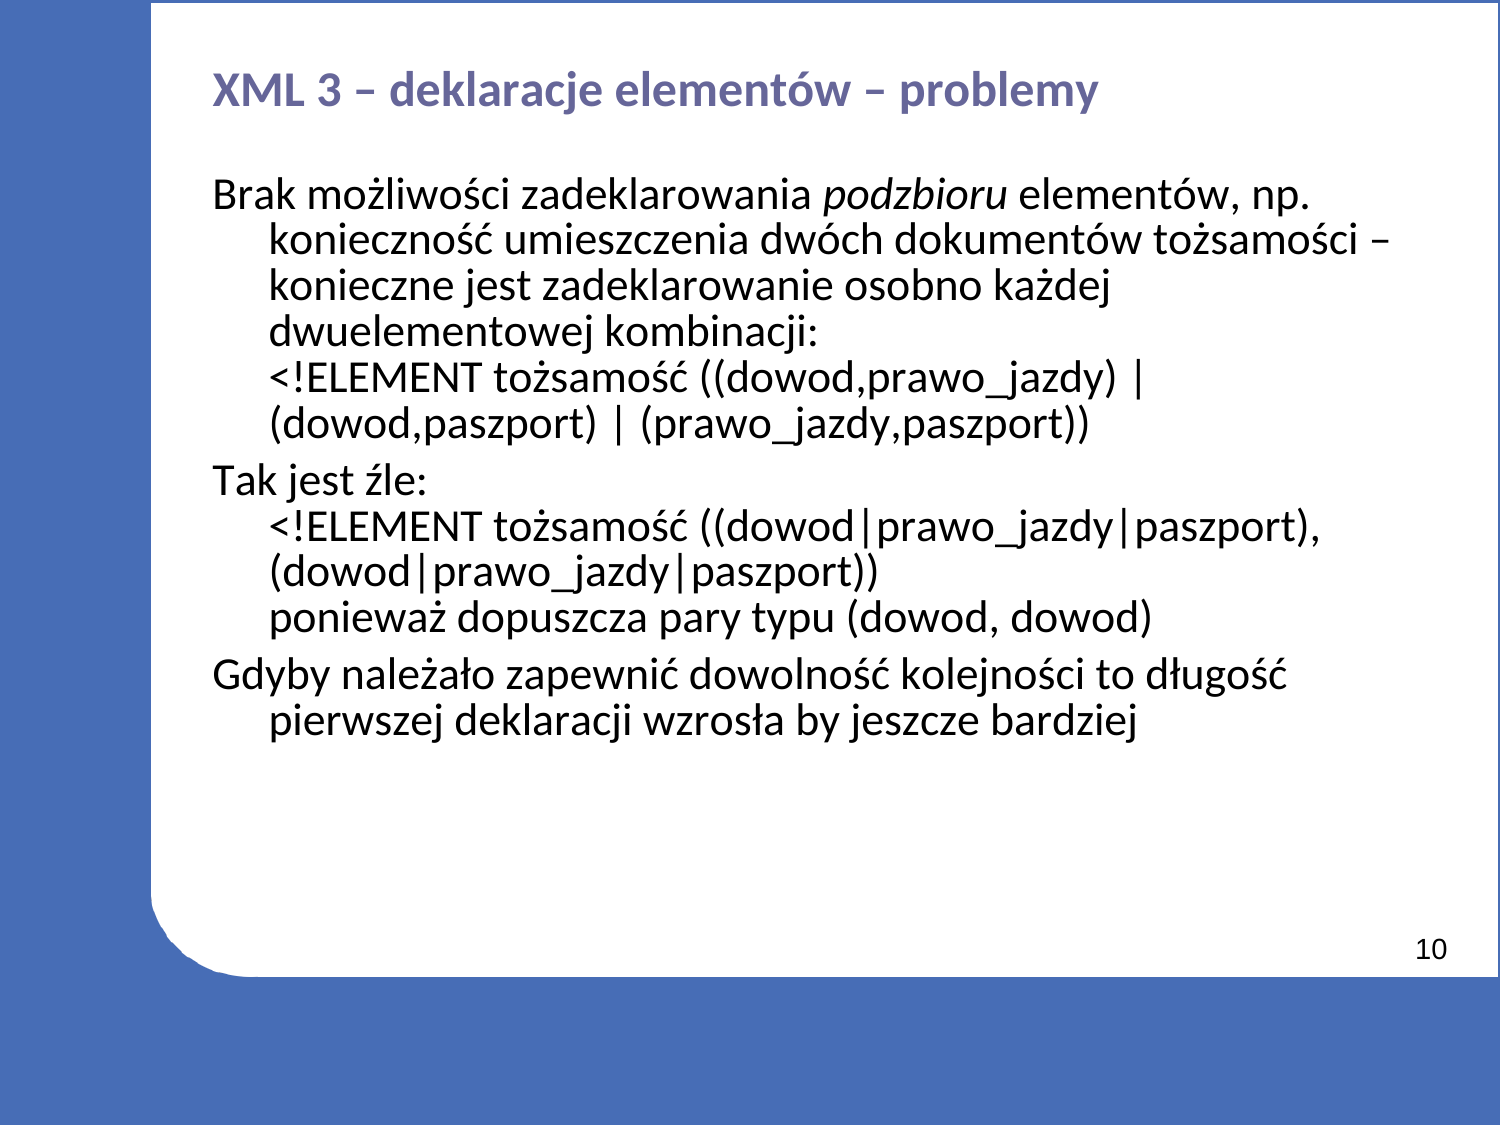

# XML 3 – deklaracje elementów – problemy
Brak możliwości zadeklarowania podzbioru elementów, np. konieczność umieszczenia dwóch dokumentów tożsamości – konieczne jest zadeklarowanie osobno każdej dwuelementowej kombinacji:
<!ELEMENT tożsamość ((dowod,prawo_jazdy) | (dowod,paszport) | (prawo_jazdy,paszport))
Tak jest źle:
<!ELEMENT tożsamość ((dowod|prawo_jazdy|paszport),(dowod|prawo_jazdy|paszport))
ponieważ dopuszcza pary typu (dowod, dowod)
Gdyby należało zapewnić dowolność kolejności to długość pierwszej deklaracji wzrosła by jeszcze bardziej
10